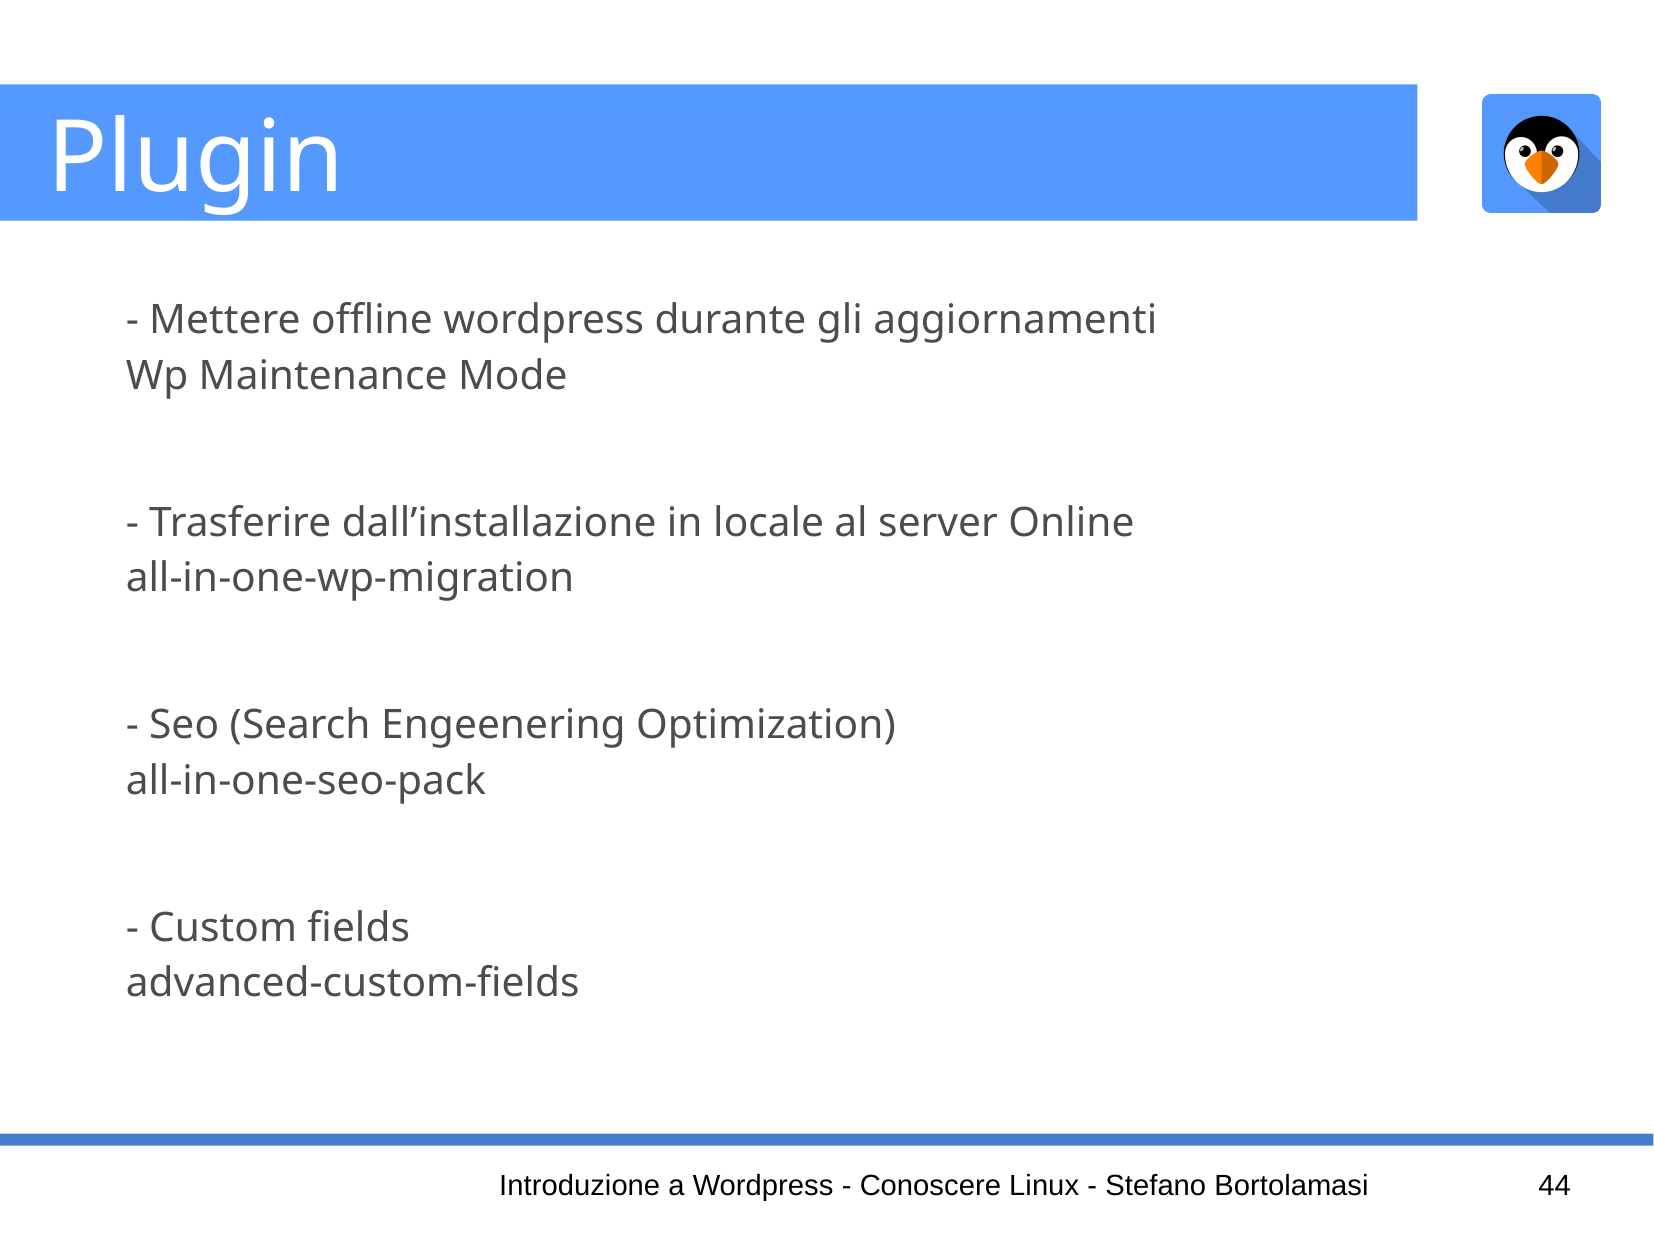

# Plugin
- Mettere offline wordpress durante gli aggiornamenti
Wp Maintenance Mode
- Trasferire dall’installazione in locale al server Online
all-in-one-wp-migration
- Seo (Search Engeenering Optimization)
all-in-one-seo-pack
- Custom fields
advanced-custom-fields
Introduzione a Wordpress - Conoscere Linux - Stefano Bortolamasi
44